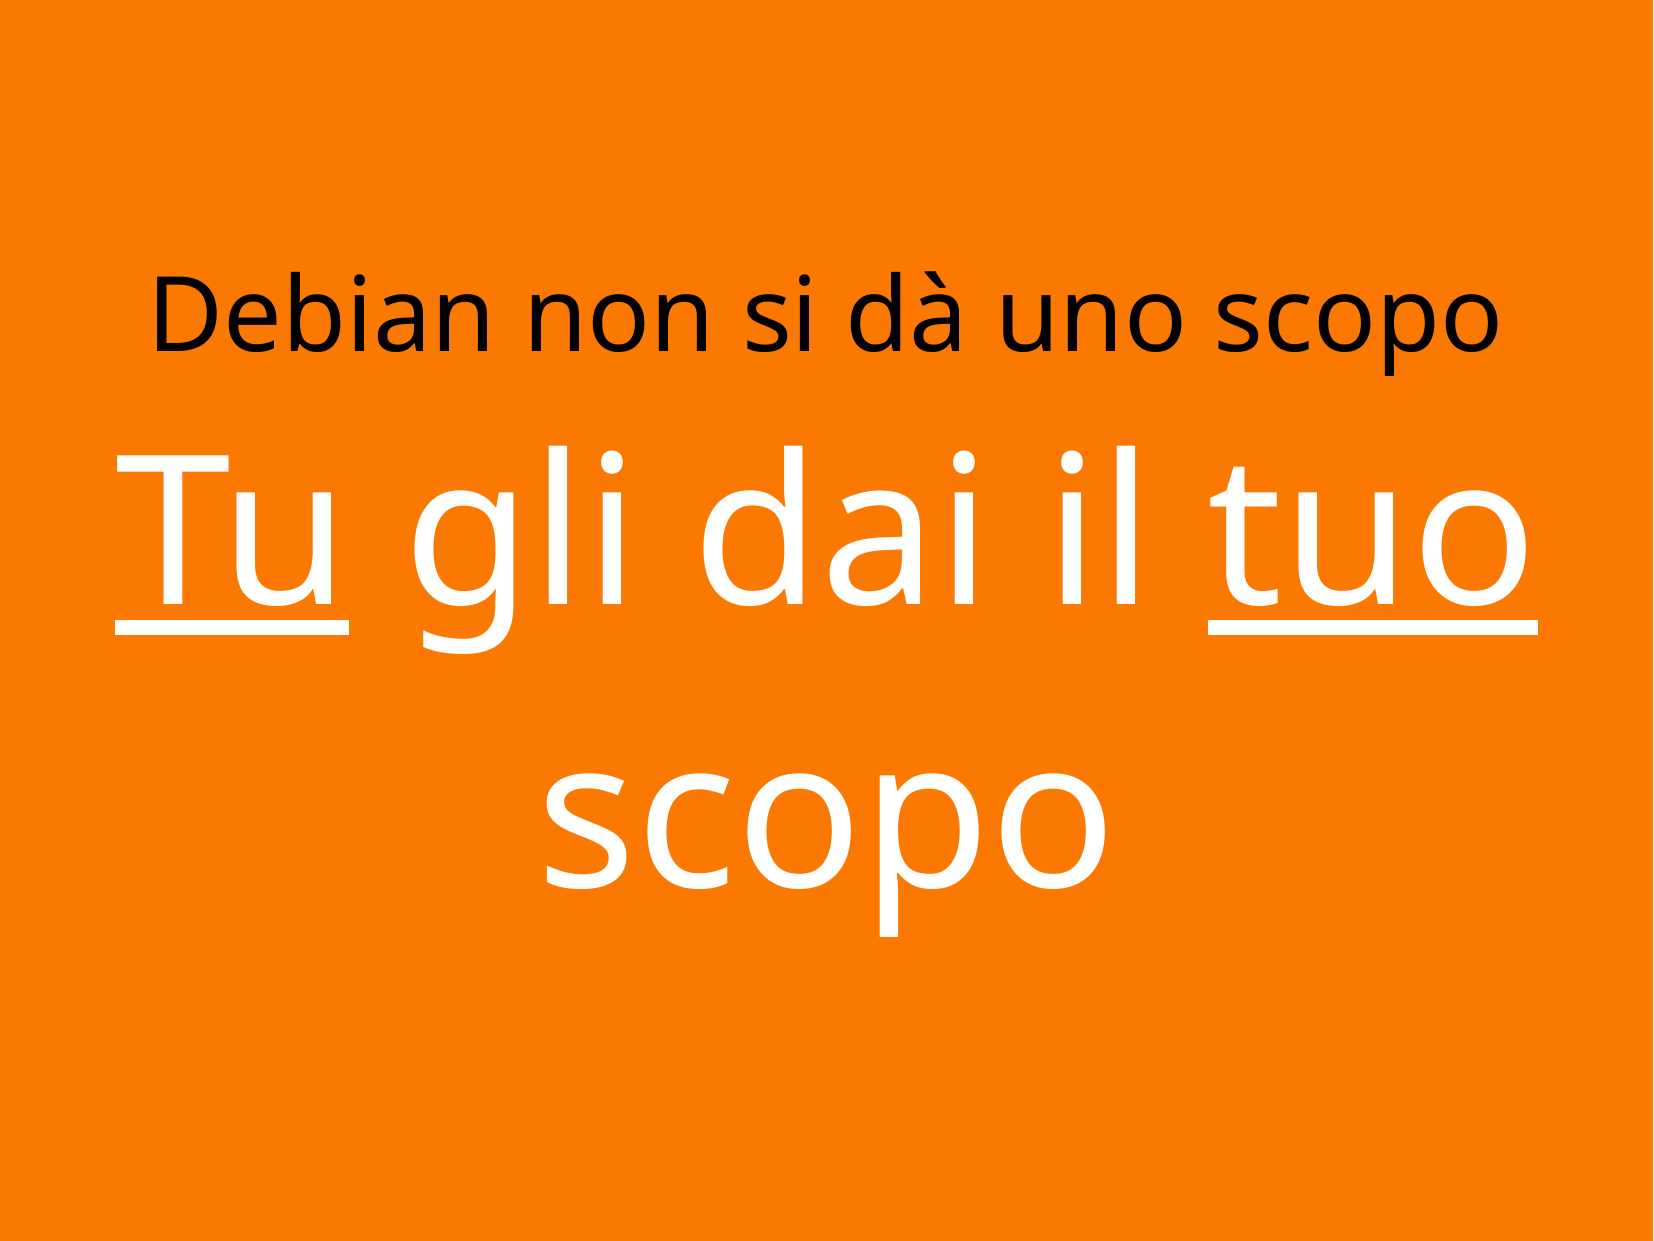

Debian non si dà uno scopo
Tu gli dai il tuo scopo